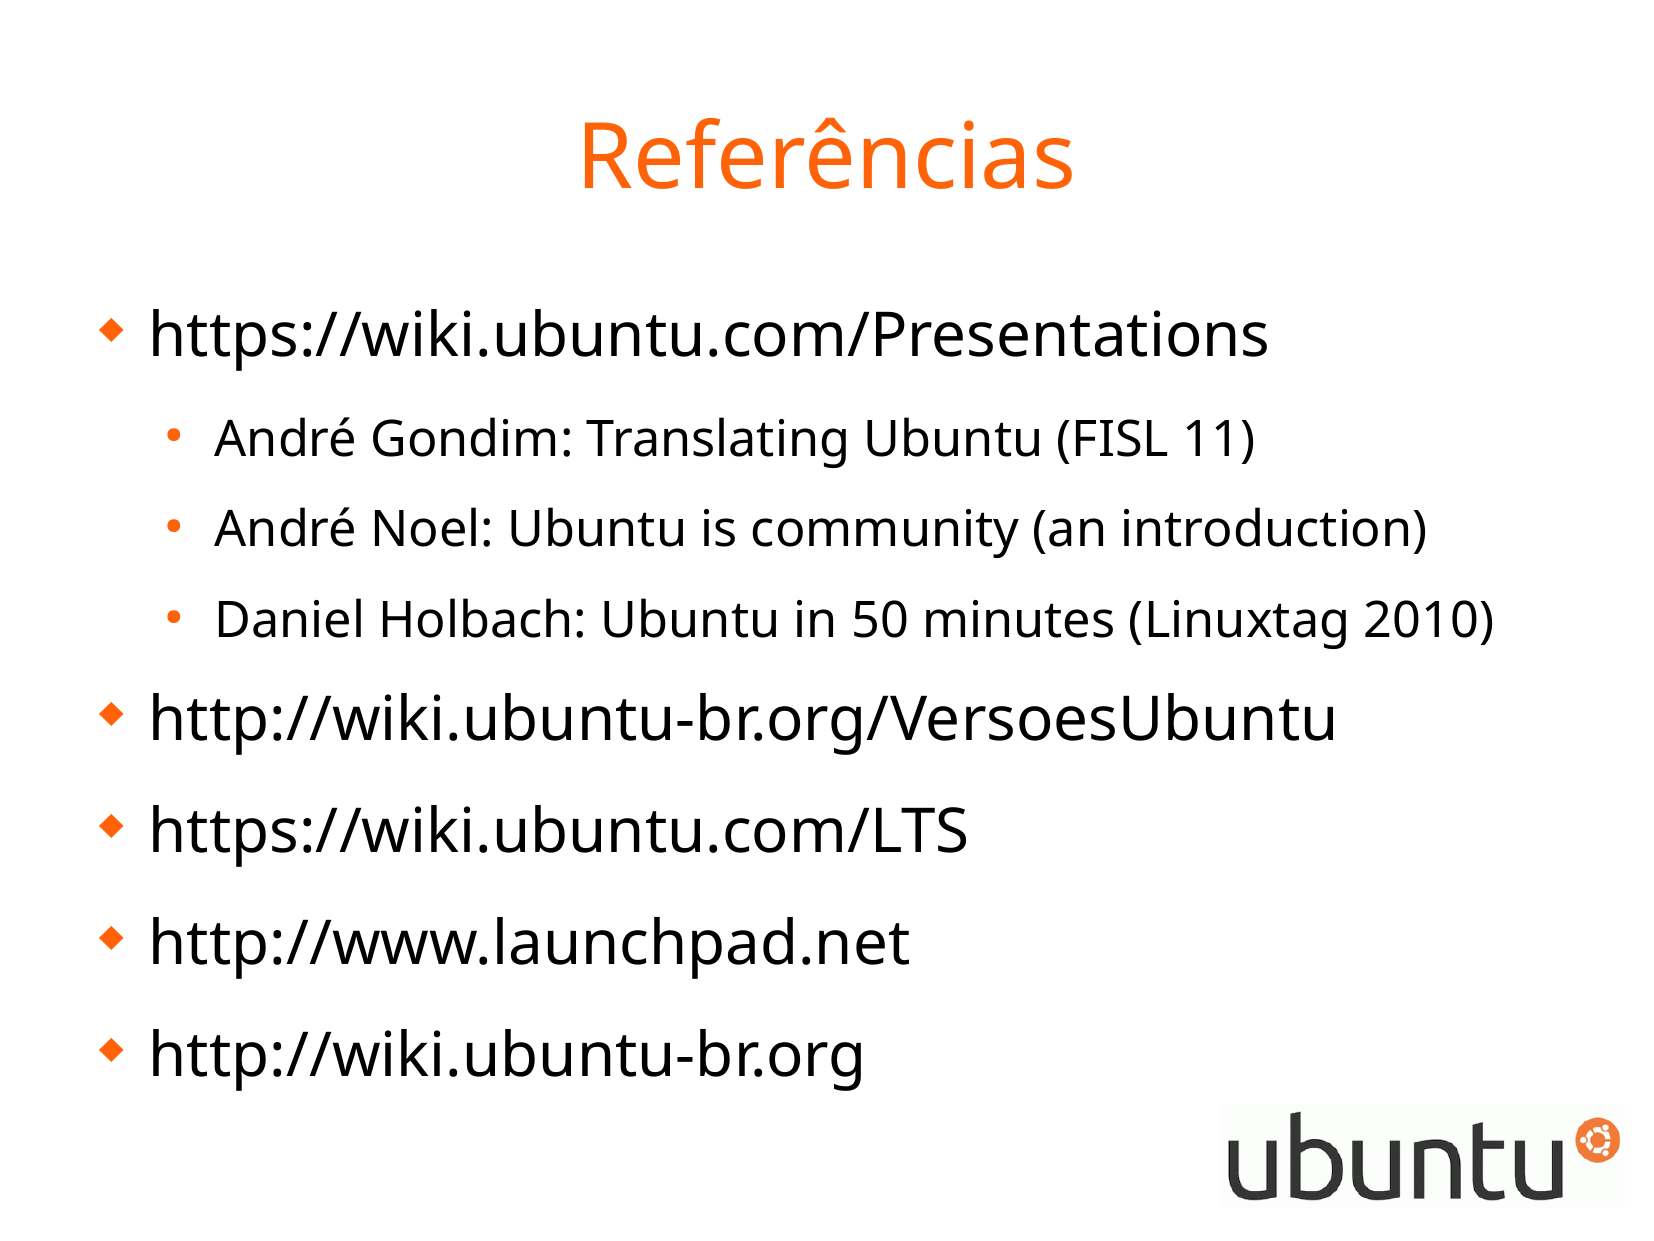

# Referências
https://wiki.ubuntu.com/Presentations
André Gondim: Translating Ubuntu (FISL 11)
André Noel: Ubuntu is community (an introduction)
Daniel Holbach: Ubuntu in 50 minutes (Linuxtag 2010)
http://wiki.ubuntu-br.org/VersoesUbuntu
https://wiki.ubuntu.com/LTS
http://www.launchpad.net
http://wiki.ubuntu-br.org